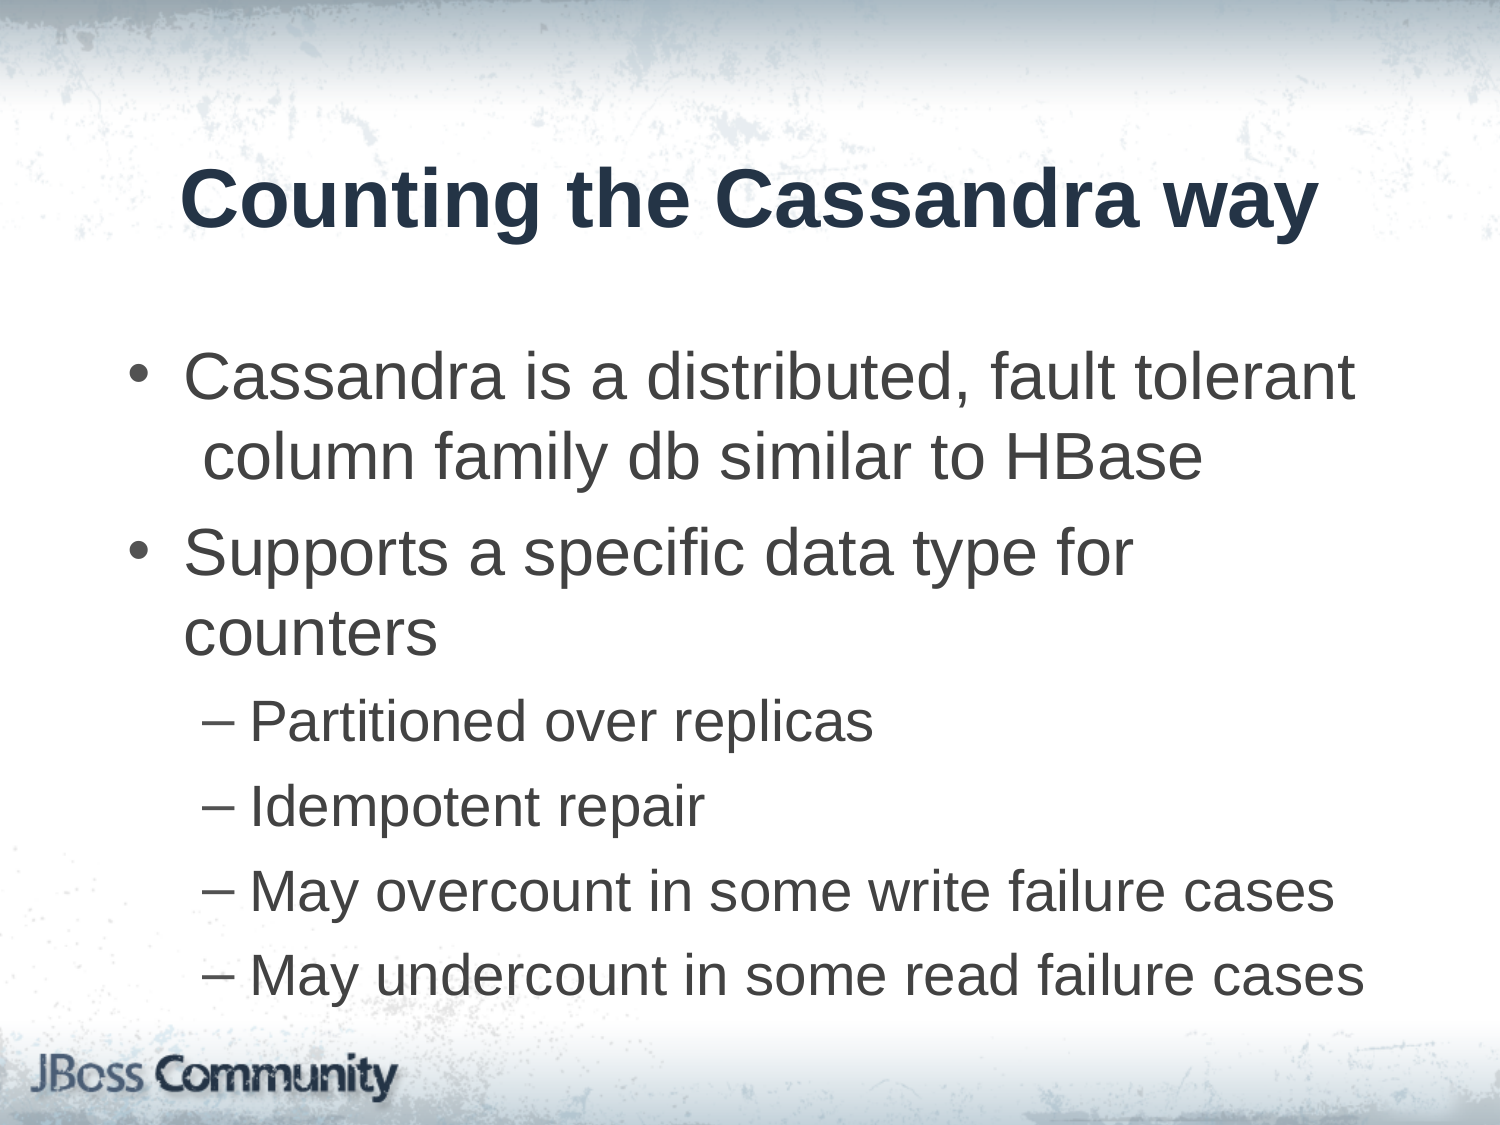

# Counting the Cassandra way
Cassandra is a distributed, fault tolerant column family db similar to HBase
Supports a specific data type for counters
Partitioned over replicas
Idempotent repair
May overcount in some write failure cases
May undercount in some read failure cases